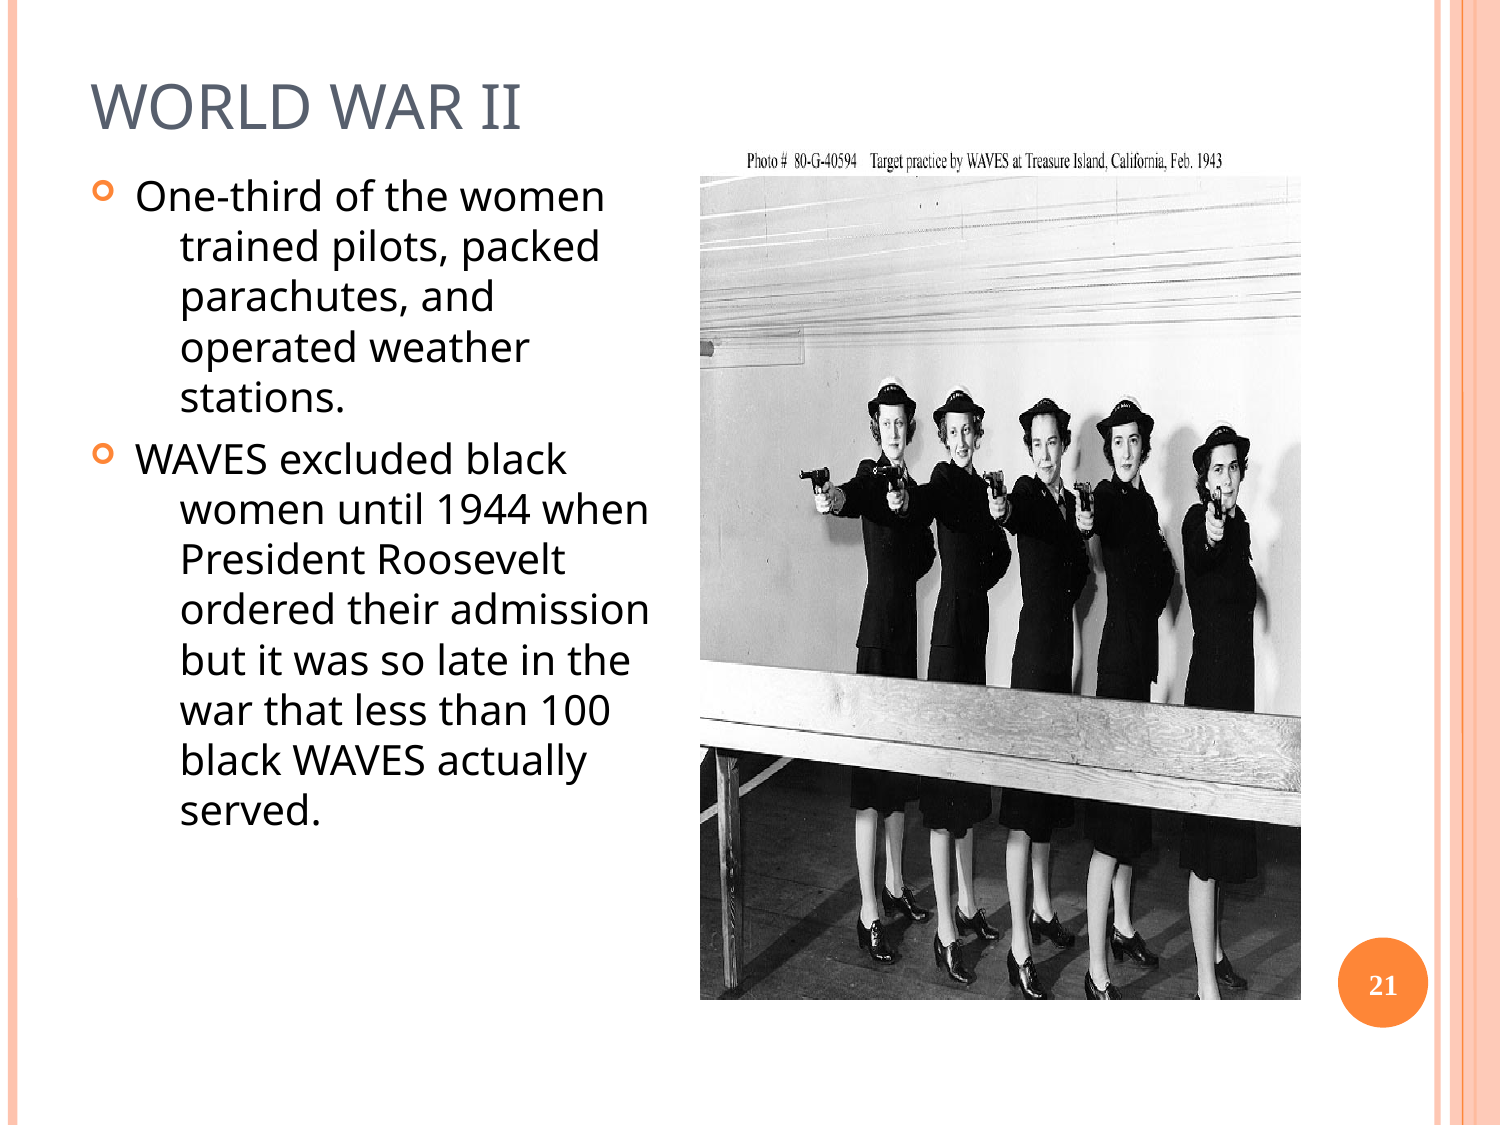

# World War II
One-third of the women trained pilots, packed parachutes, and operated weather stations.
WAVES excluded black women until 1944 when President Roosevelt ordered their admission but it was so late in the war that less than 100 black WAVES actually served.